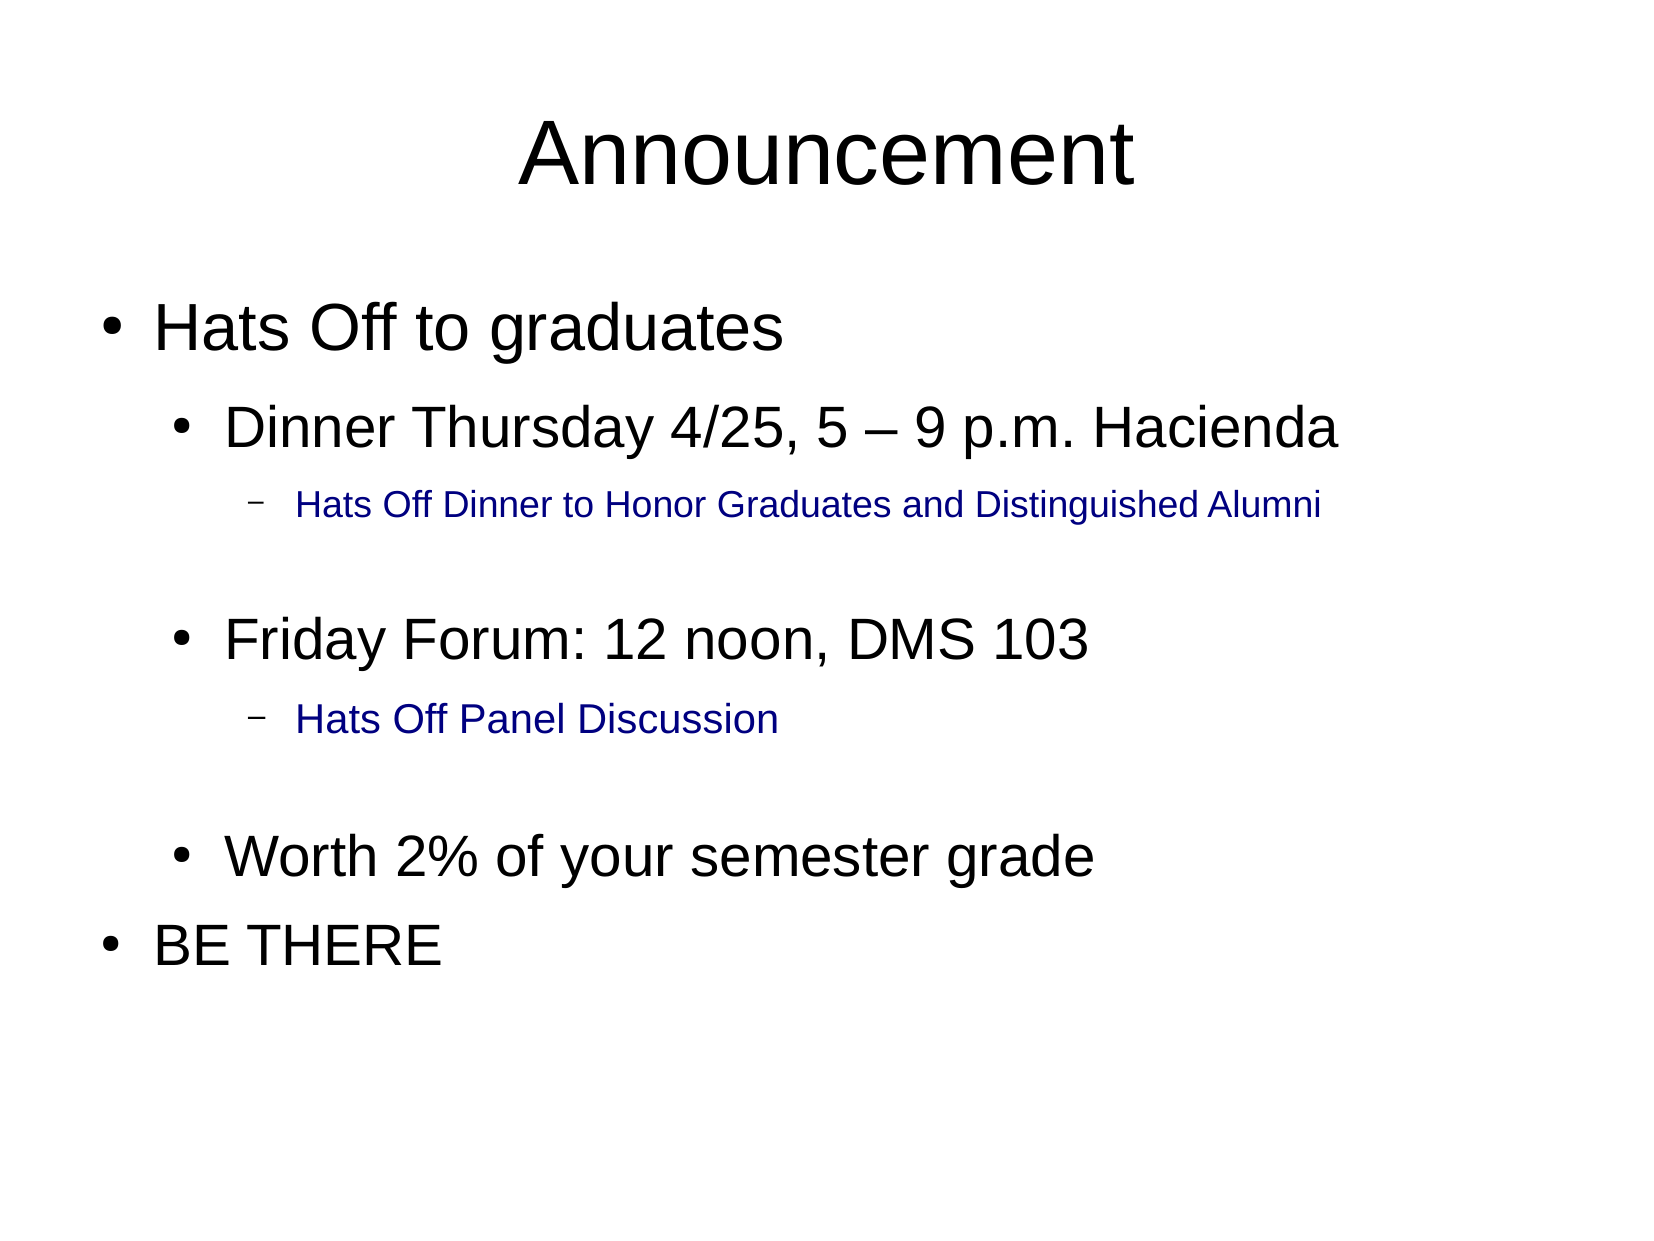

# Announcement
Hats Off to graduates
Dinner Thursday 4/25, 5 – 9 p.m. Hacienda
Hats Off Dinner to Honor Graduates and Distinguished Alumni
Friday Forum: 12 noon, DMS 103
Hats Off Panel Discussion
Worth 2% of your semester grade
BE THERE